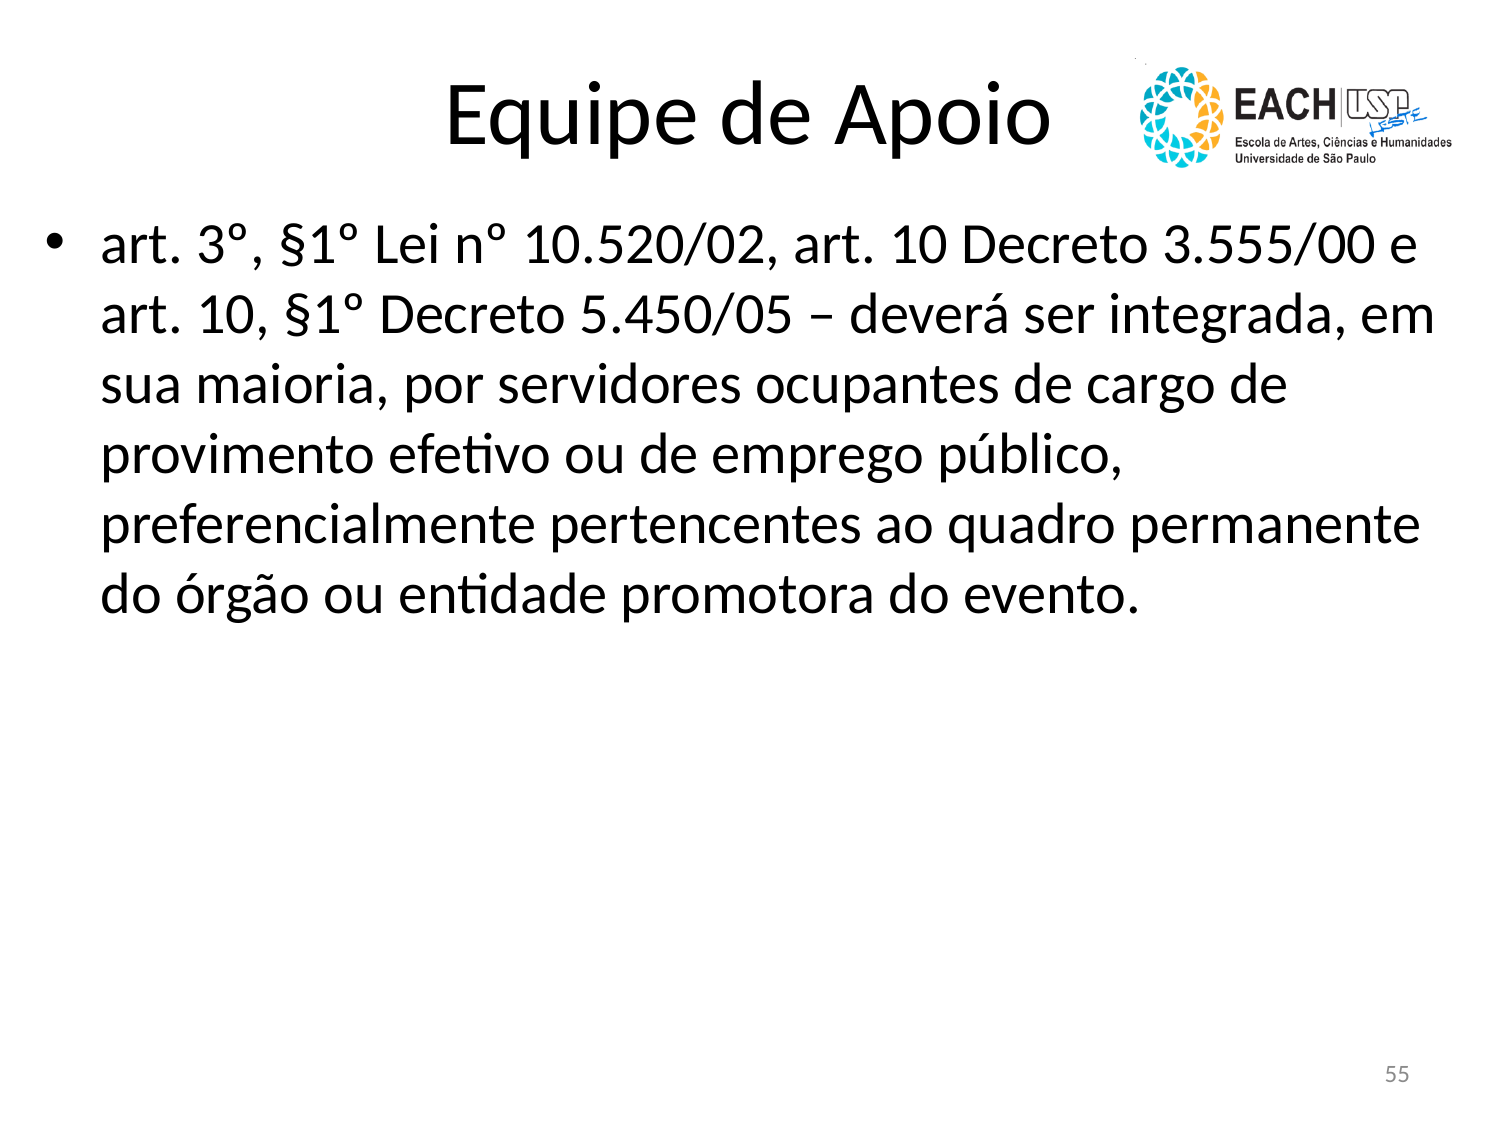

# Equipe de Apoio
art. 3º, §1º Lei nº 10.520/02, art. 10 Decreto 3.555/00 e art. 10, §1º Decreto 5.450/05 – deverá ser integrada, em sua maioria, por servidores ocupantes de cargo de provimento efetivo ou de emprego público, preferencialmente pertencentes ao quadro permanente do órgão ou entidade promotora do evento.